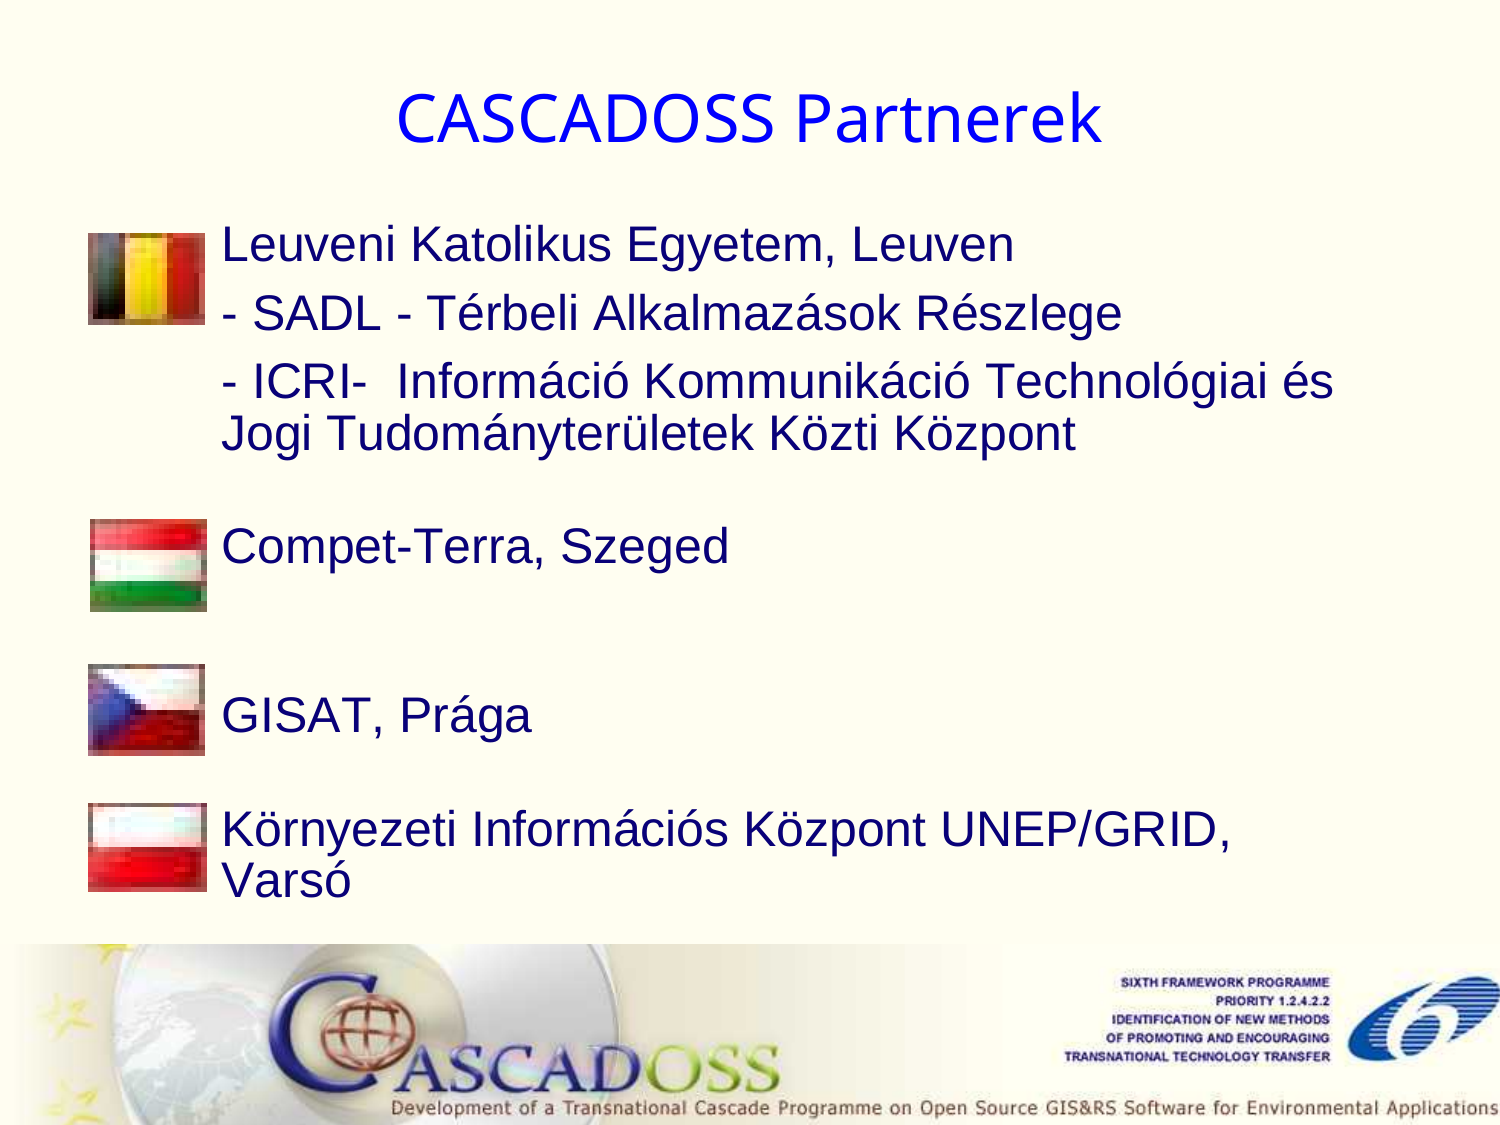

# CASCADOSS Partnerek
Leuveni Katolikus Egyetem, Leuven
- SADL - Térbeli Alkalmazások Részlege
- ICRI- Információ Kommunikáció Technológiai és Jogi Tudományterületek Közti Központ
Compet-Terra, Szeged
GISAT, Prága
Környezeti Információs Központ UNEP/GRID, Varsó